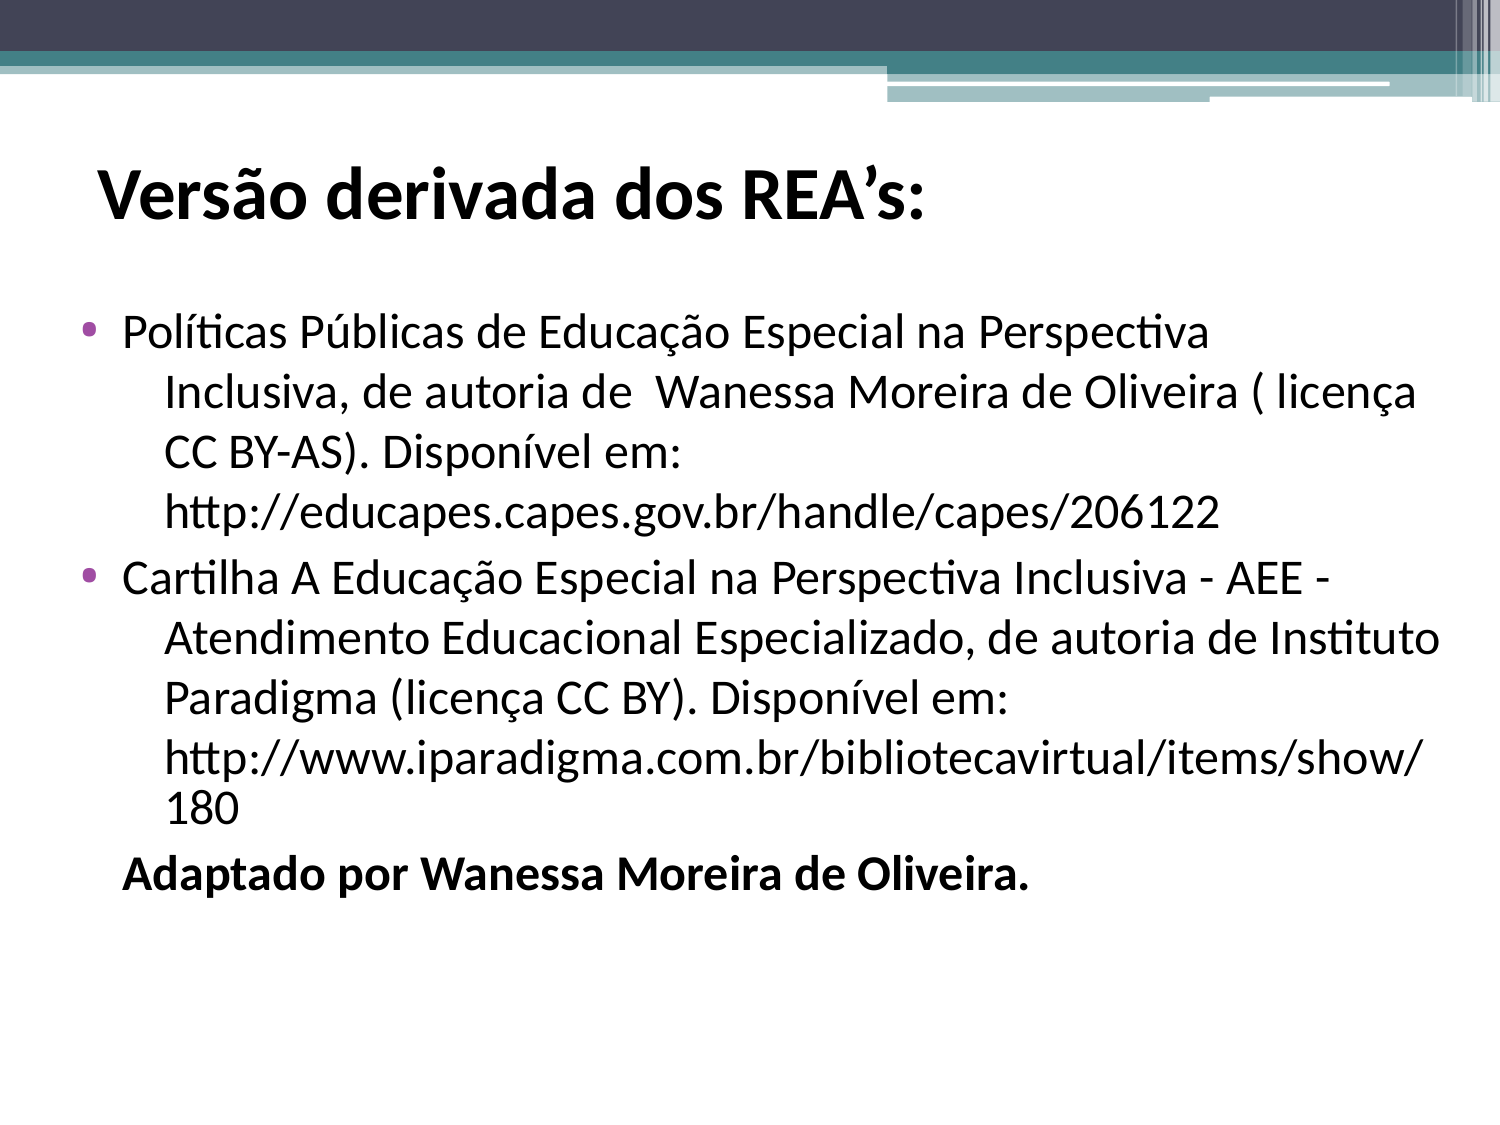

# Versão derivada dos REA’s:
Políticas Públicas de Educação Especial na Perspectiva Inclusiva, de autoria de  Wanessa Moreira de Oliveira ( licença CC BY-AS). Disponível em: http://educapes.capes.gov.br/handle/capes/206122
Cartilha A Educação Especial na Perspectiva Inclusiva - AEE - Atendimento Educacional Especializado, de autoria de Instituto Paradigma (licença CC BY). Disponível em: http://www.iparadigma.com.br/bibliotecavirtual/items/show/180
Adaptado por Wanessa Moreira de Oliveira.